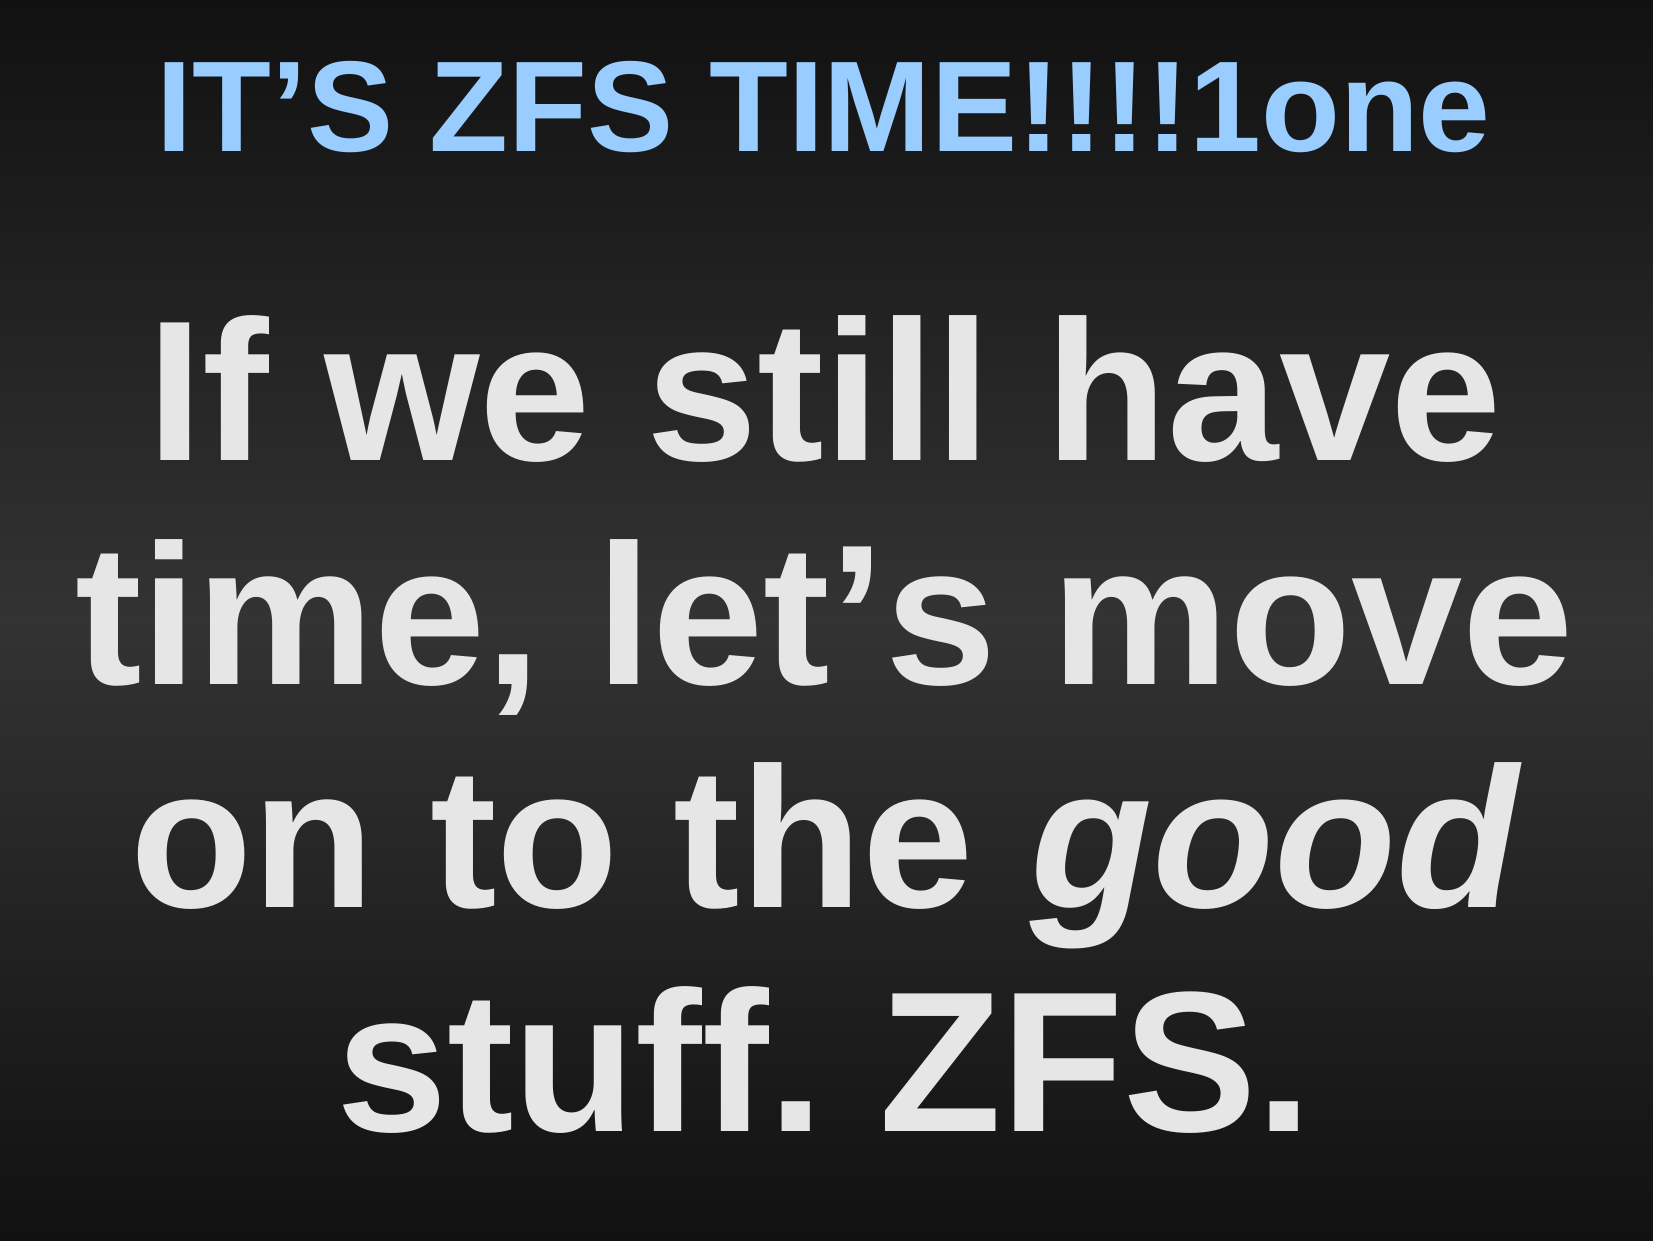

# IT’S ZFS TIME!!!!1one
If we still have time, let’s move on to the good stuff. ZFS.